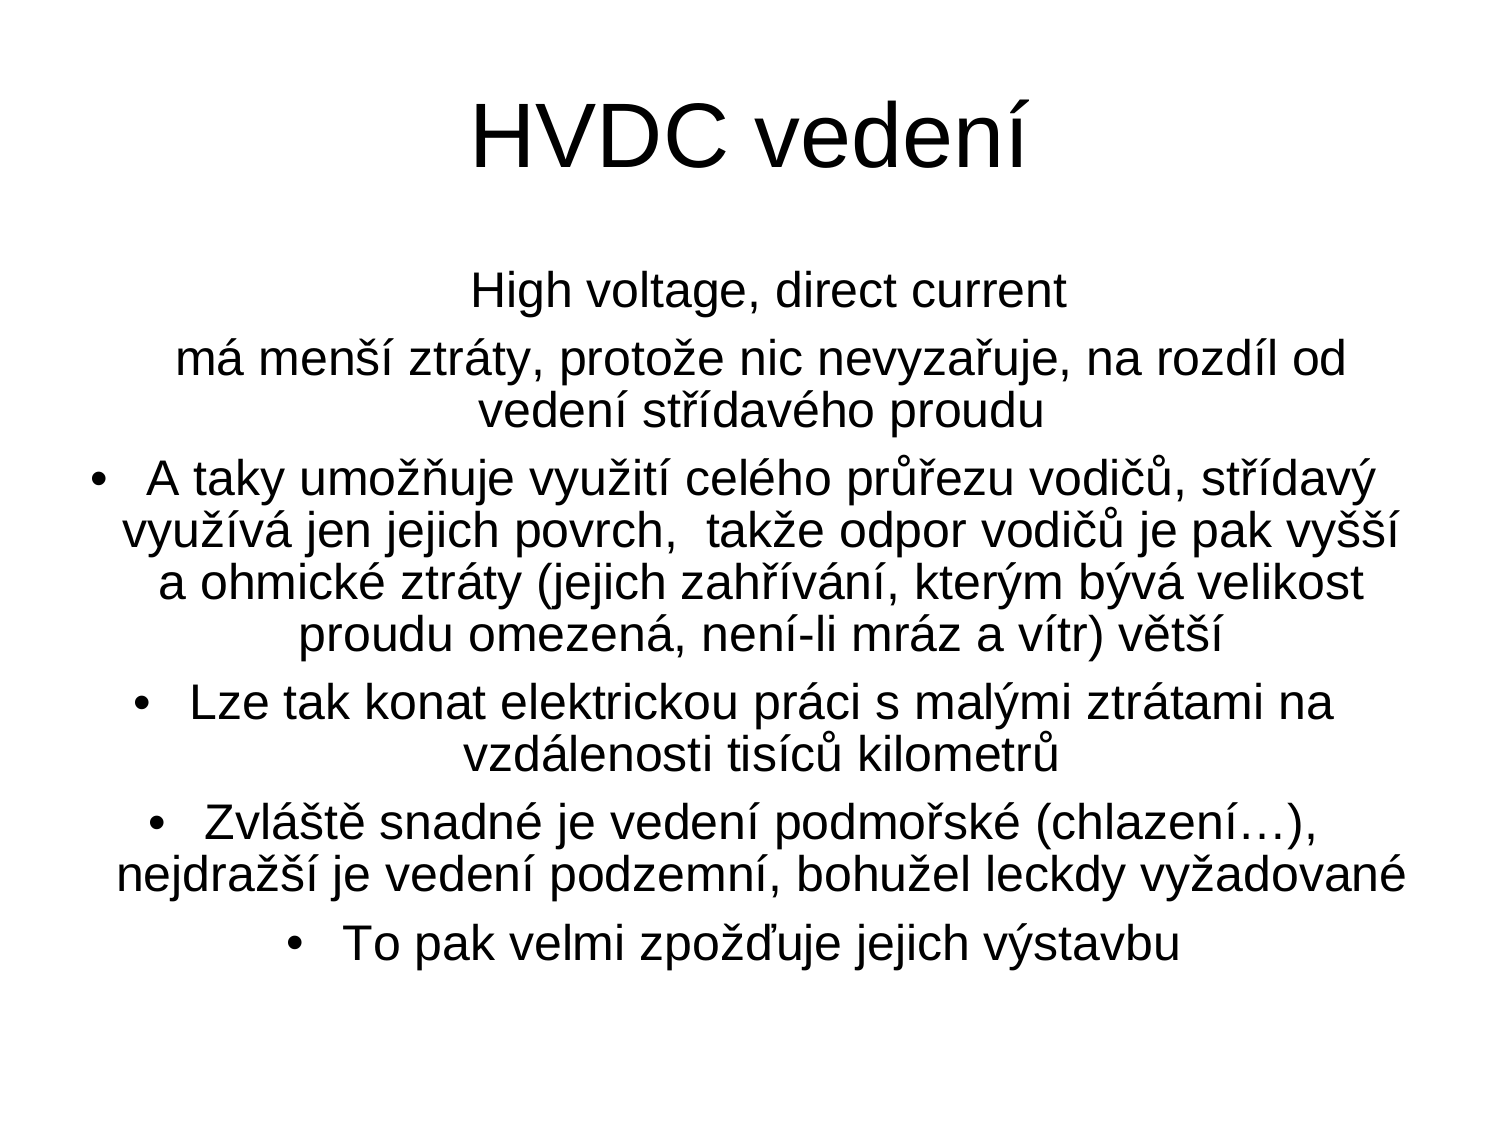

# HVDC vedení
 High voltage, direct current
má menší ztráty, protože nic nevyzařuje, na rozdíl od vedení střídavého proudu
A taky umožňuje využití celého průřezu vodičů, střídavý využívá jen jejich povrch, takže odpor vodičů je pak vyšší a ohmické ztráty (jejich zahřívání, kterým bývá velikost proudu omezená, není-li mráz a vítr) větší
Lze tak konat elektrickou práci s malými ztrátami na vzdálenosti tisíců kilometrů
Zvláště snadné je vedení podmořské (chlazení…), nejdražší je vedení podzemní, bohužel leckdy vyžadované
To pak velmi zpožďuje jejich výstavbu